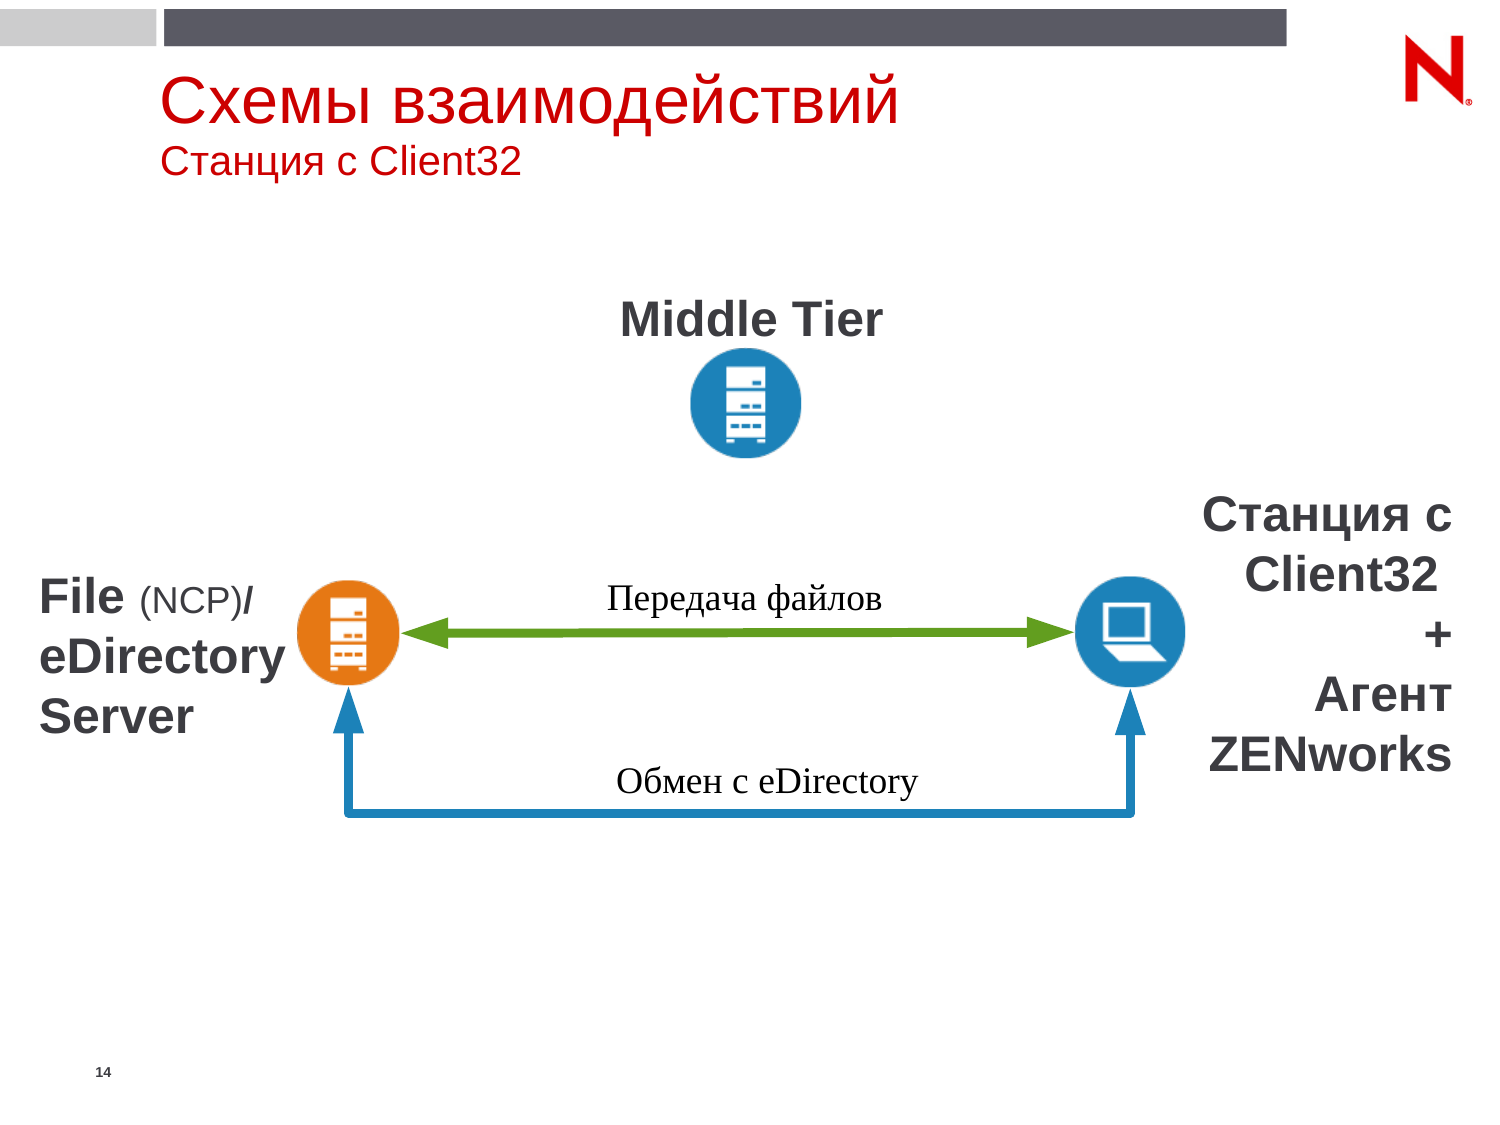

Схемы взаимодействий
Станция с Client32
Middle Tier
Станция с Client32
+
Агент ZENworks
File (NCP)/
eDirectory
Server
Передача файлов
Обмен с eDirectory